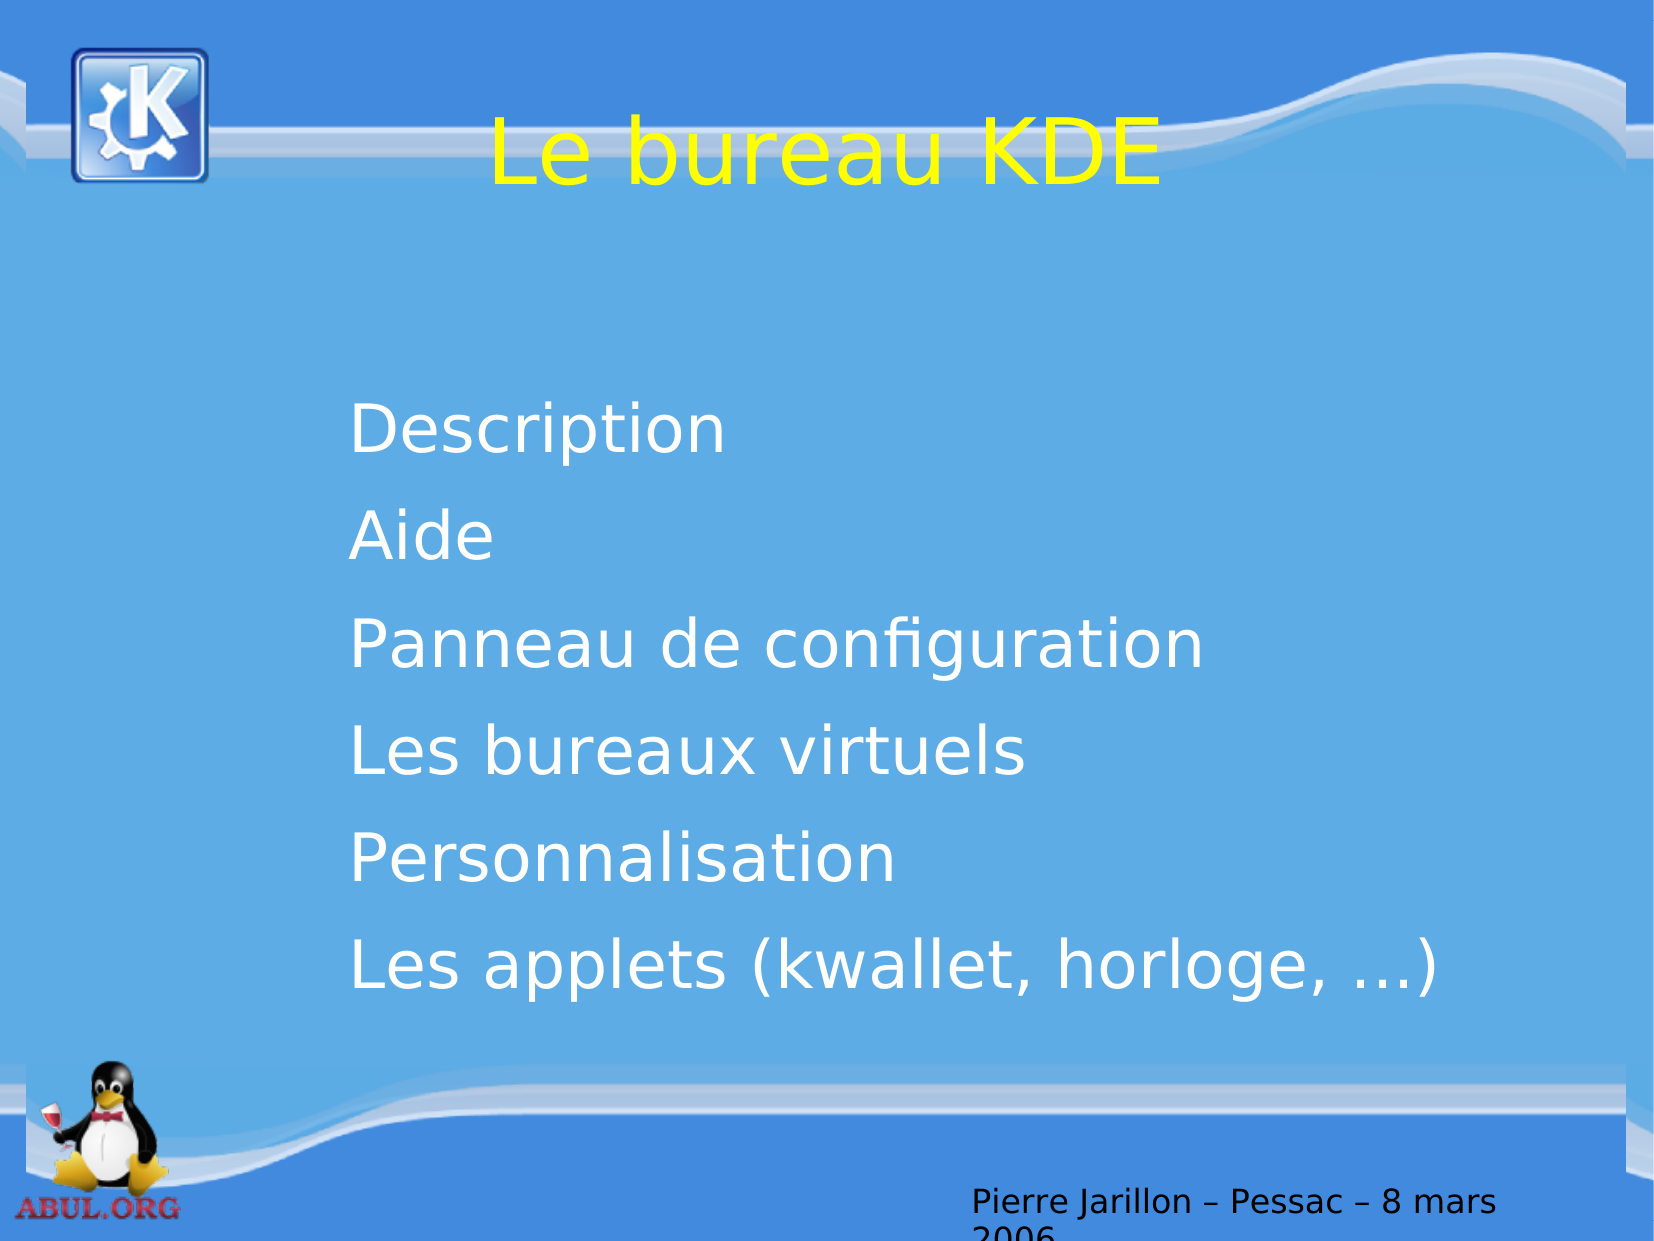

# Le bureau KDE
Description
Aide
Panneau de configuration
Les bureaux virtuels
Personnalisation
Les applets (kwallet, horloge, ...)
Pierre Jarillon – Pessac – 8 mars 2006